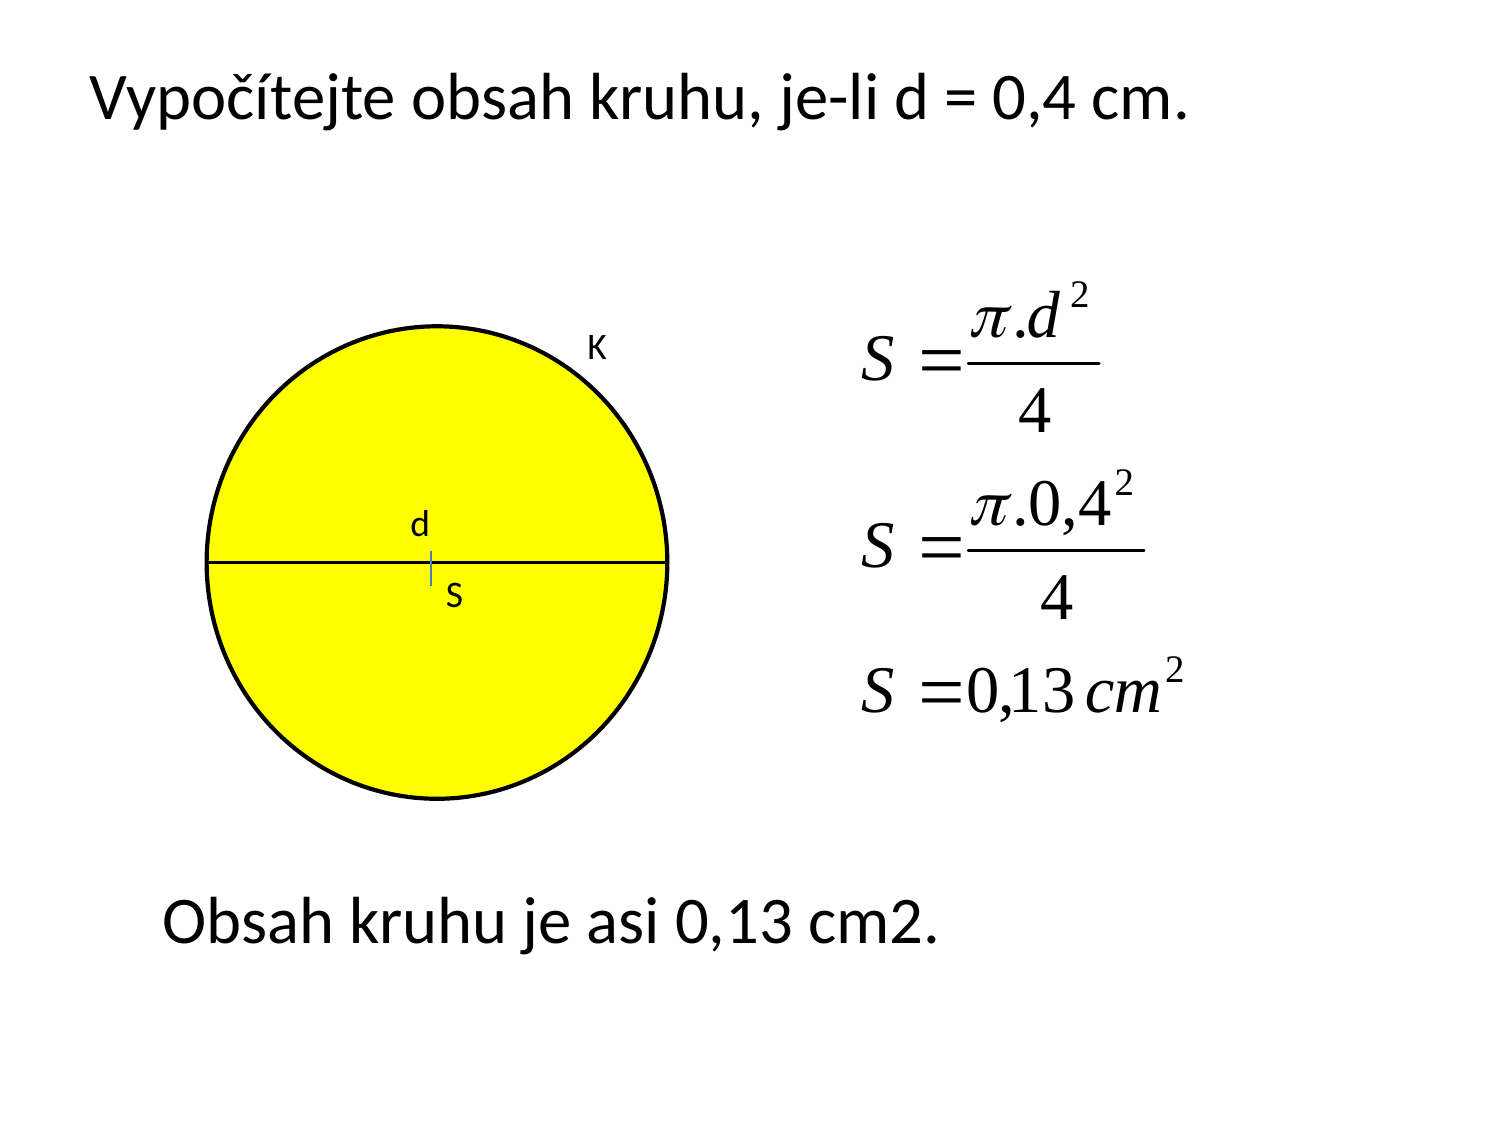

# Vypočítejte obsah kruhu, je-li d = 0,4 cm.
K
d
S
Obsah kruhu je asi 0,13 cm2.